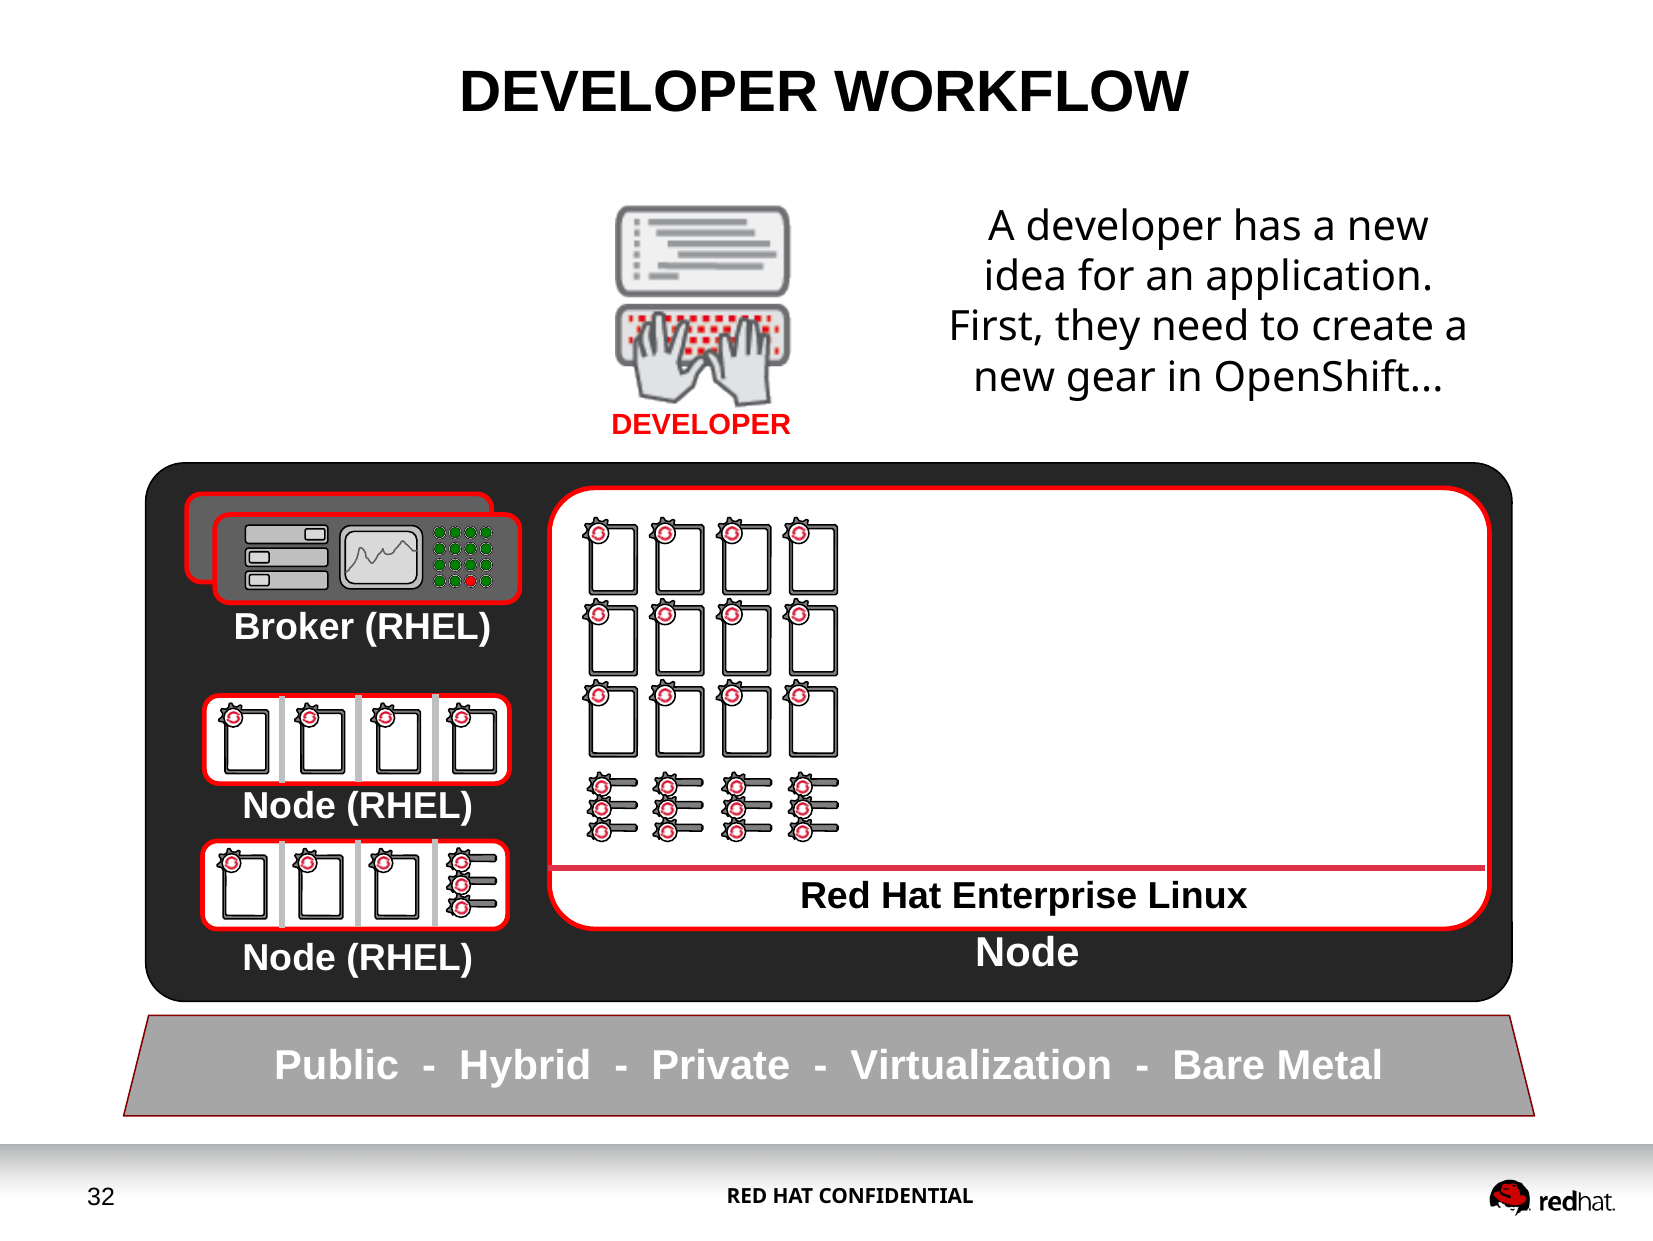

DEVELOPER WORKFLOW
A developer has a new idea for an application. First, they need to create a new gear in OpenShift...
DEVELOPER
RHEL
Broker (RHEL)
Node (RHEL)
Red Hat Enterprise Linux
Node
Node (RHEL)
Public - Hybrid - Private - Virtualization - Bare Metal